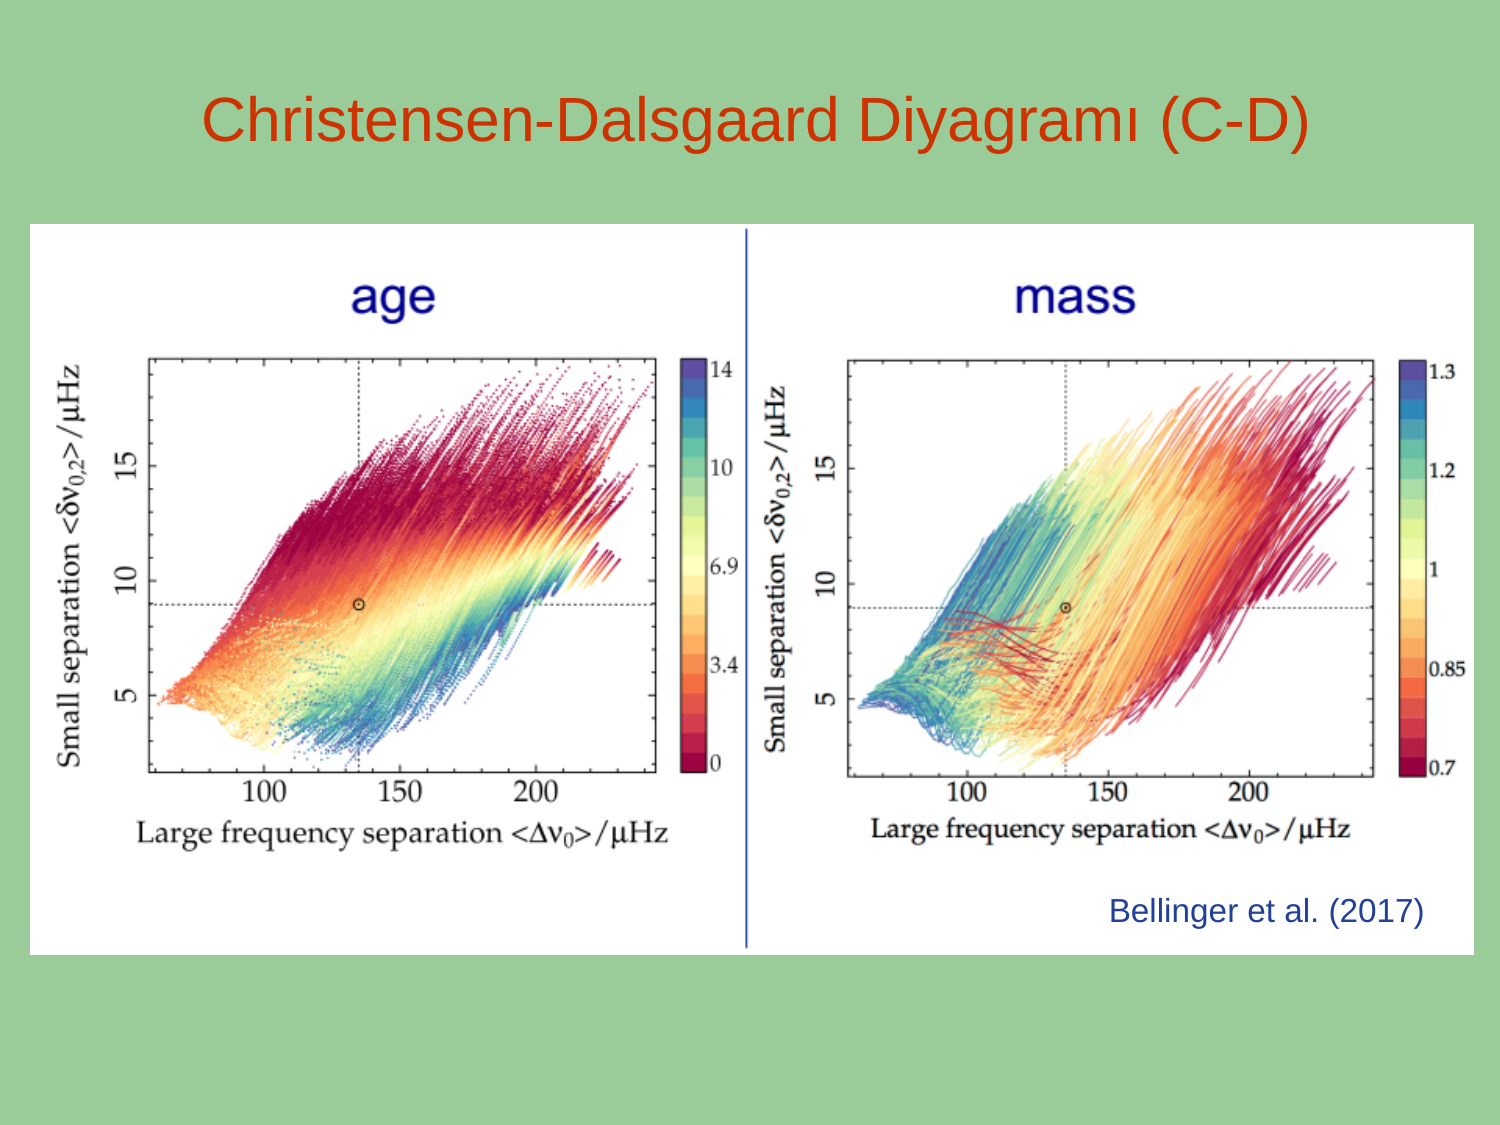

# Christensen-Dalsgaard Diyagramı (C-D)
Bellinger et al. (2017)